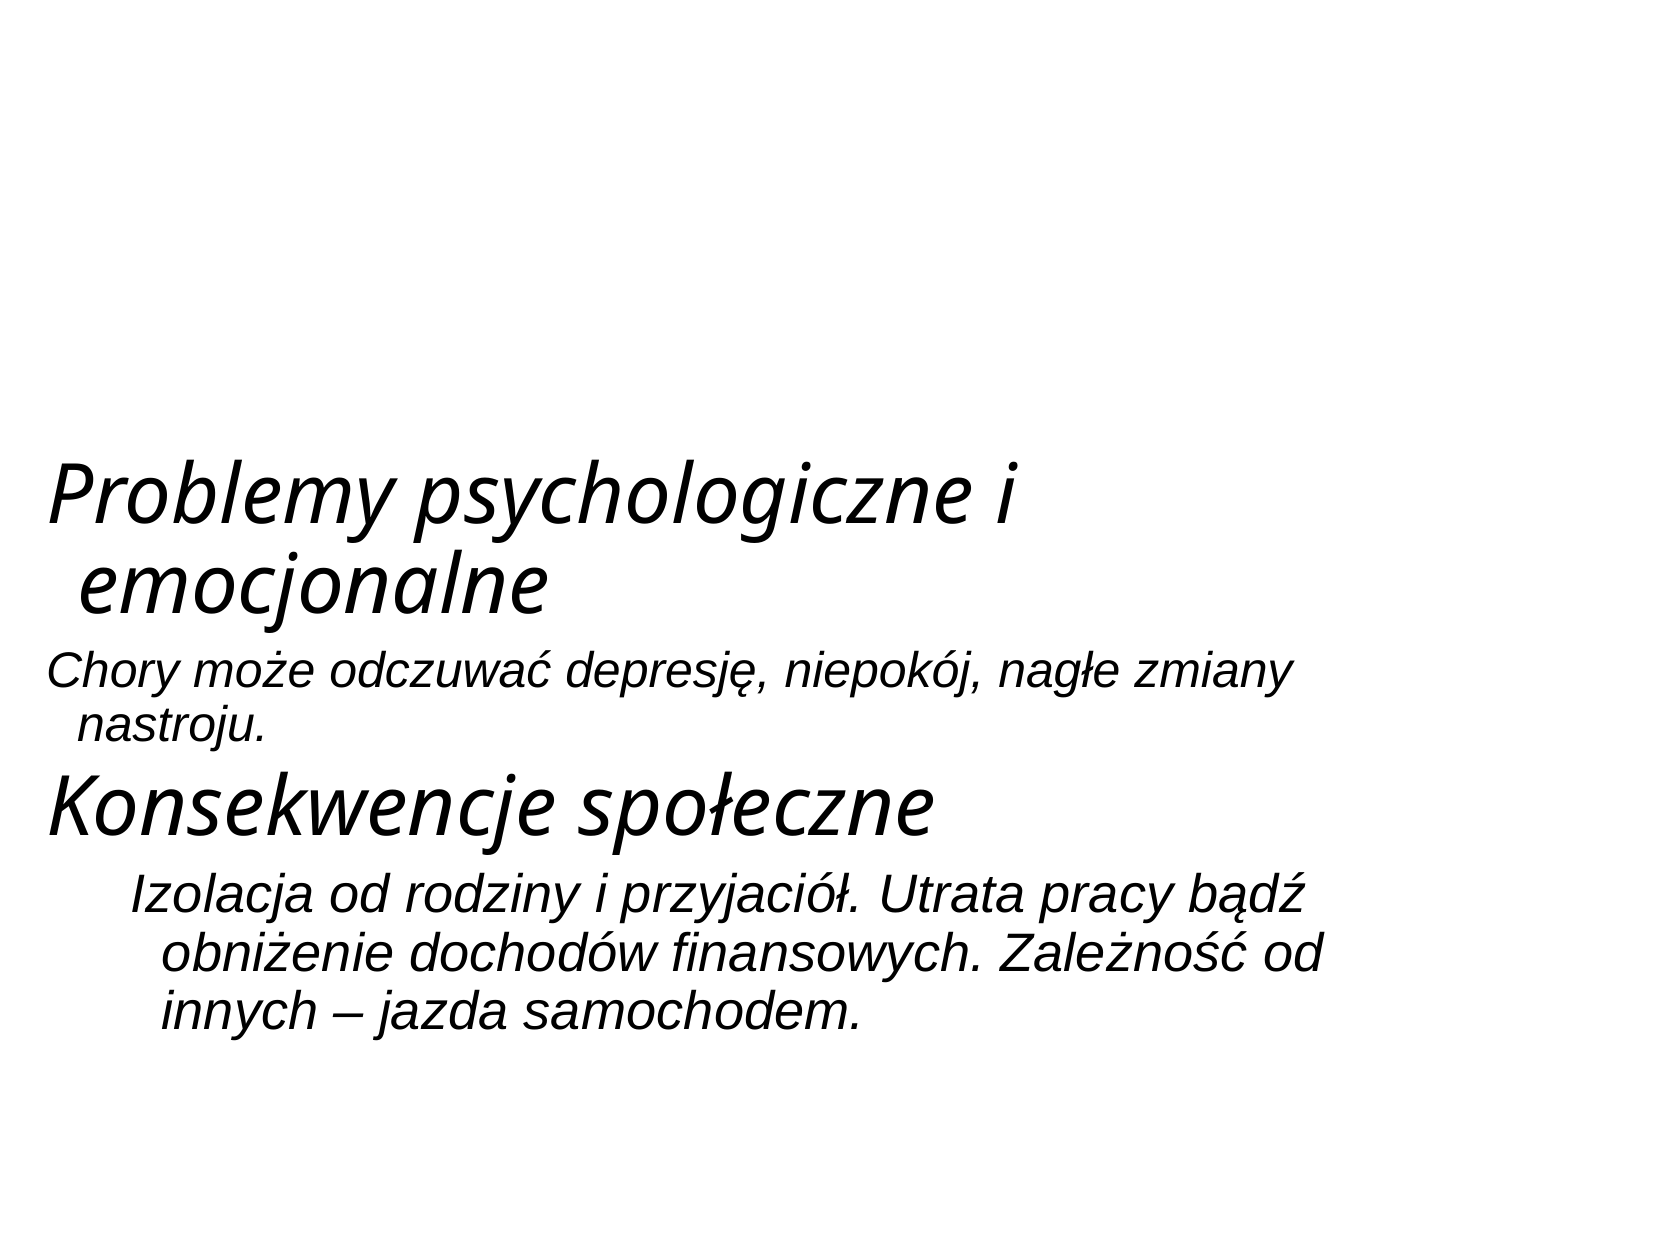

# Problemy psychologiczne i emocjonalne
Chory może odczuwać depresję, niepokój, nagłe zmiany nastroju.
Konsekwencje społeczne
Izolacja od rodziny i przyjaciół. Utrata pracy bądź obniżenie dochodów finansowych. Zależność od innych – jazda samochodem.